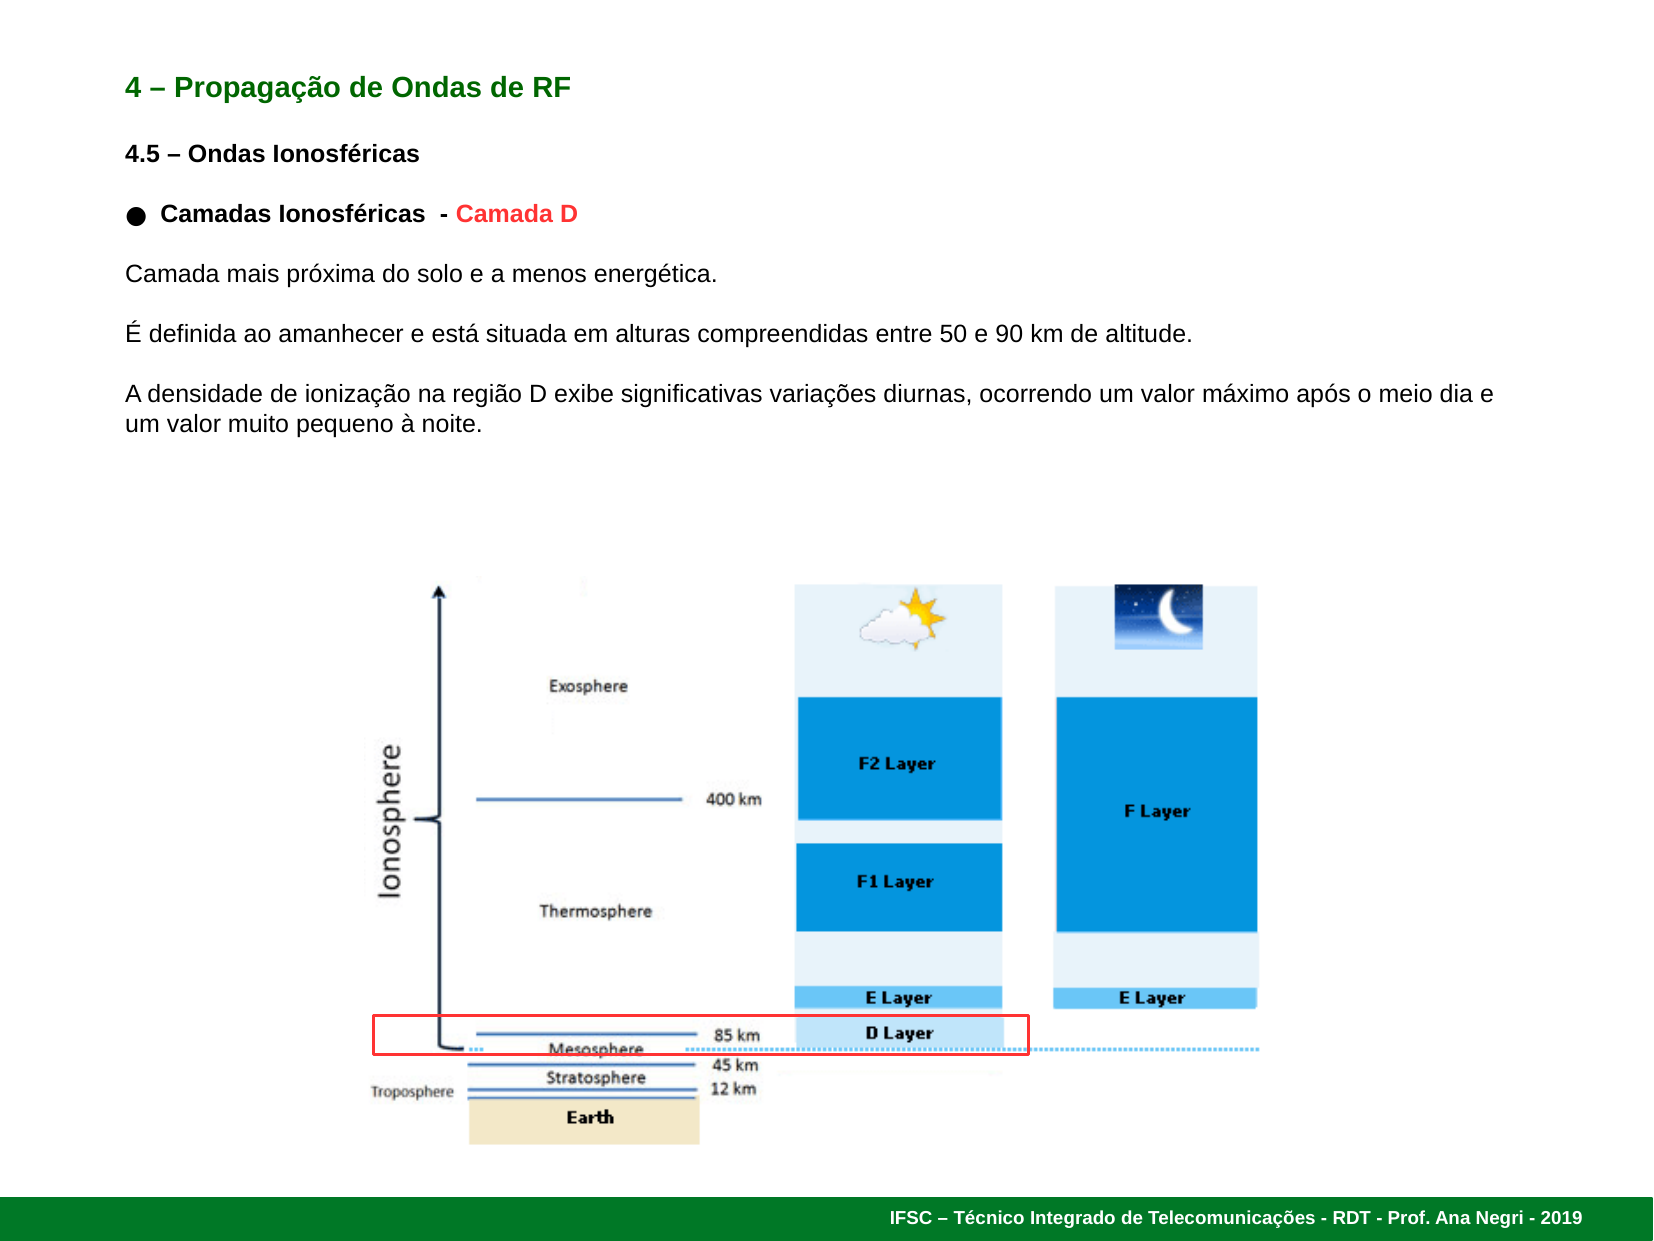

4 – Propagação de Ondas de RF
4.5 – Ondas Ionosféricas
Camadas Ionosféricas - Camada D
Camada mais próxima do solo e a menos energética.
É definida ao amanhecer e está situada em alturas compreendidas entre 50 e 90 km de altitude.
A densidade de ionização na região D exibe significativas variações diurnas, ocorrendo um valor máximo após o meio dia e um valor muito pequeno à noite.
IFSC – Técnico Integrado de Telecomunicações - RDT - Prof. Ana Negri - 2019